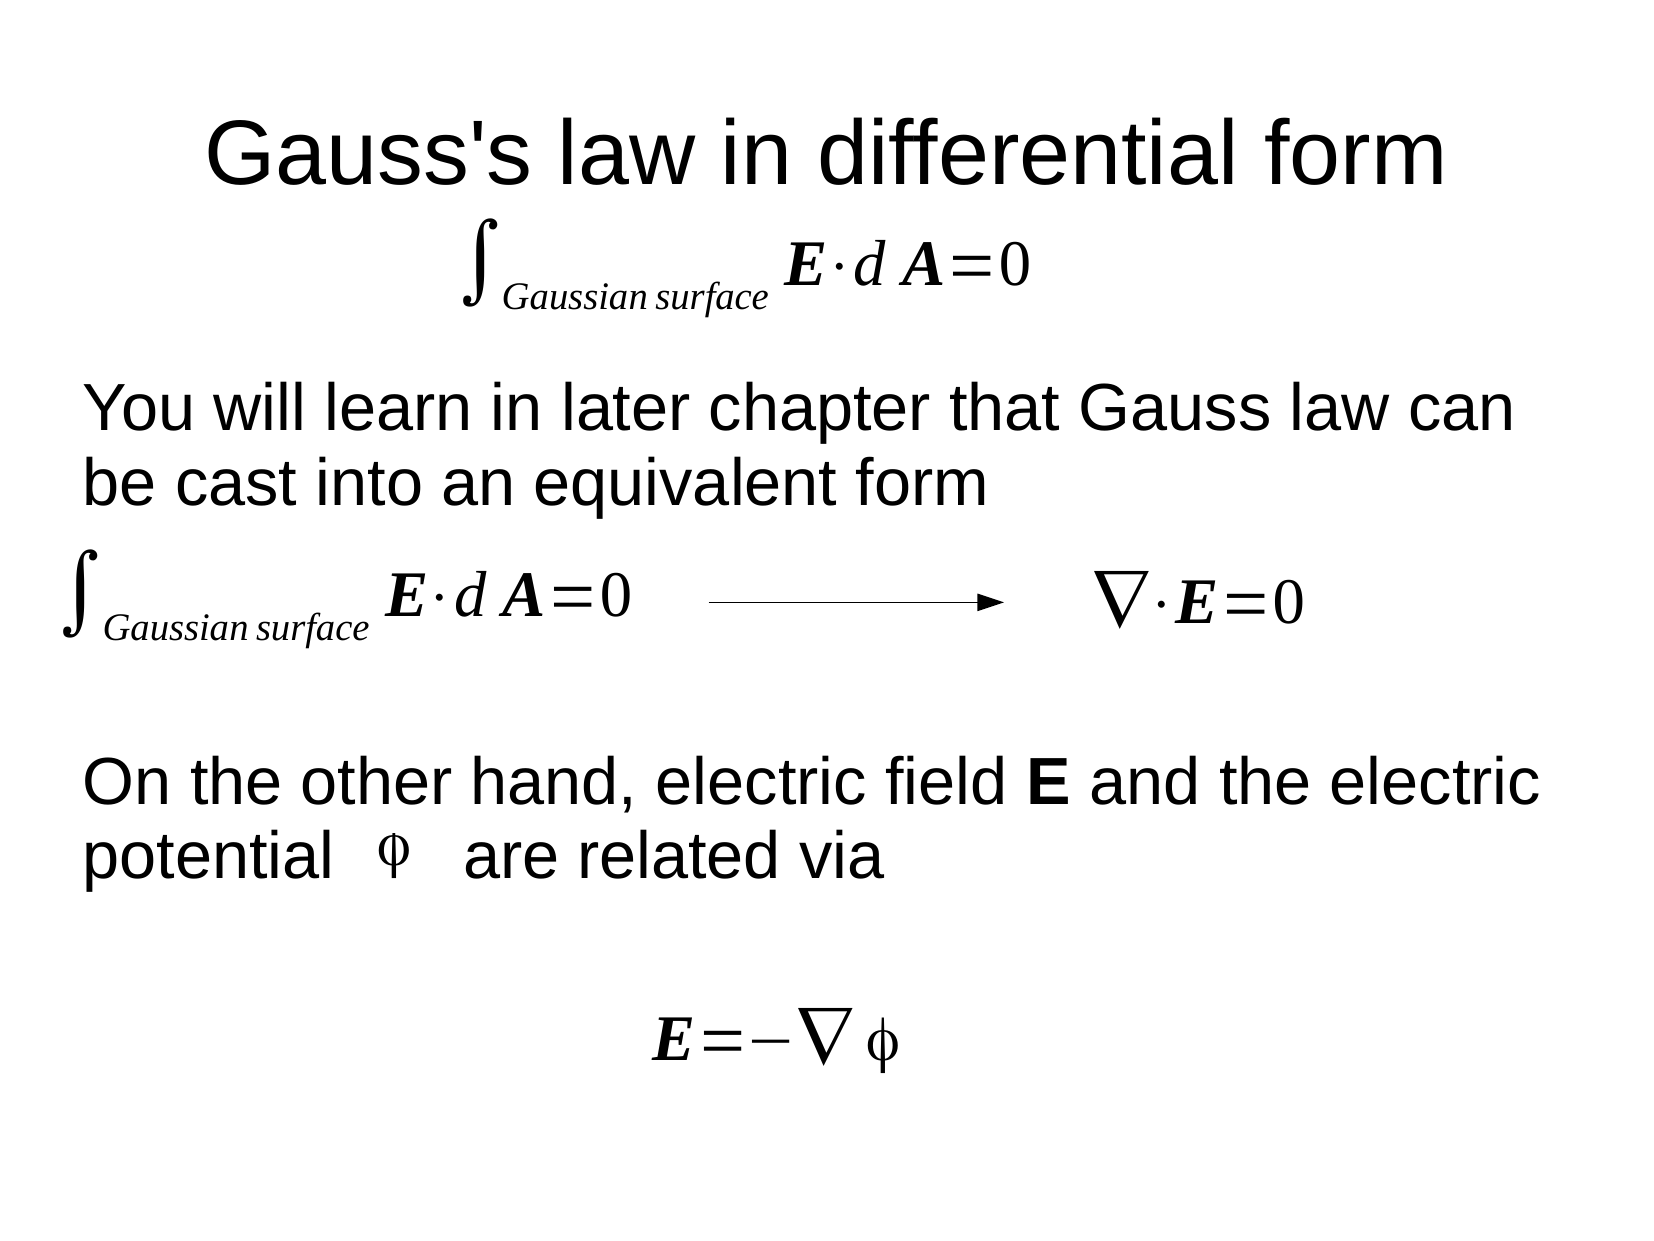

# Gauss's law in differential form
You will learn in later chapter that Gauss law can be cast into an equivalent form
On the other hand, electric field E and the electric potential are related via